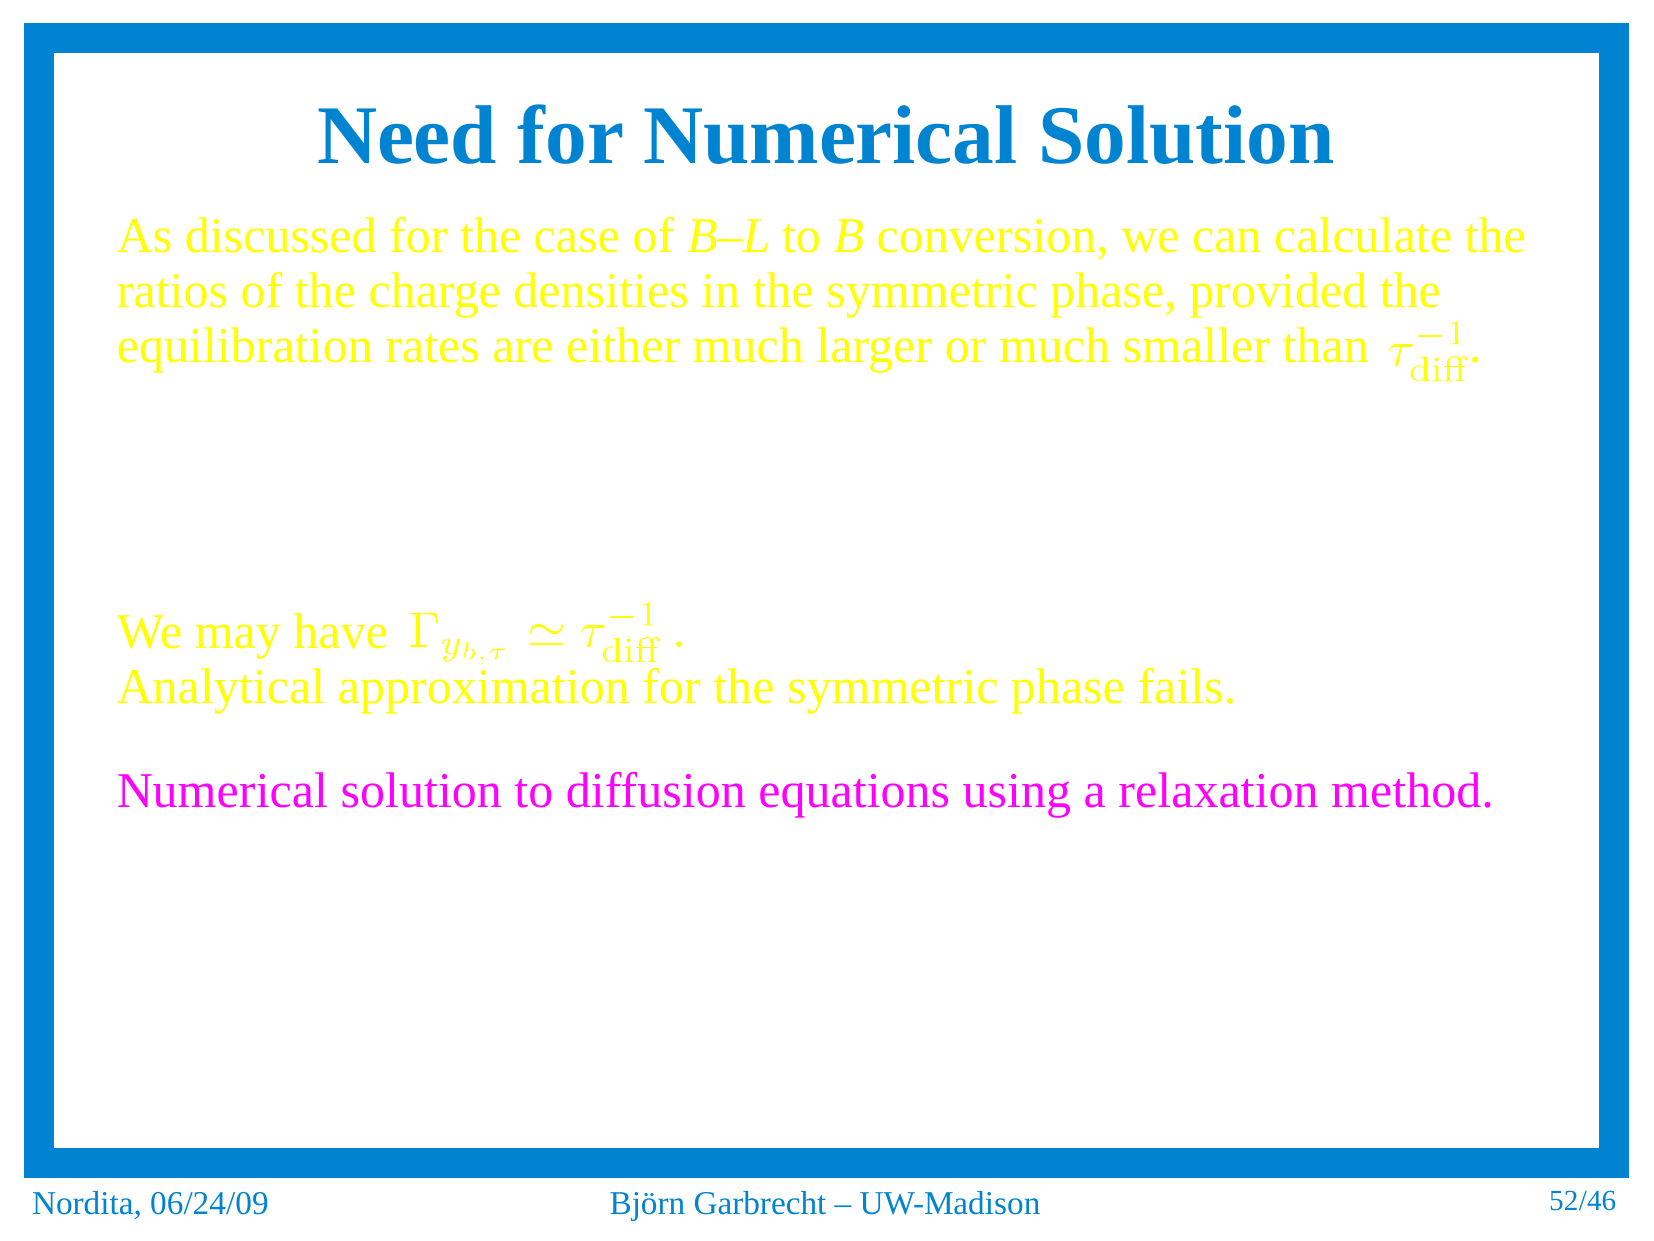

# Need for Numerical Solution
As discussed for the case of B–L to B conversion, we can calculate the ratios of the charge densities in the symmetric phase, provided the equilibration rates are either much larger or much smaller than .
In the broken phase,
May be able to analytically match broken phase and symmetric phase solutions – in progress.
We may have
Analytical approximation for the symmetric phase fails.
Numerical solution to diffusion equations using a relaxation method.
Björn Garbrecht – UW-Madison
52